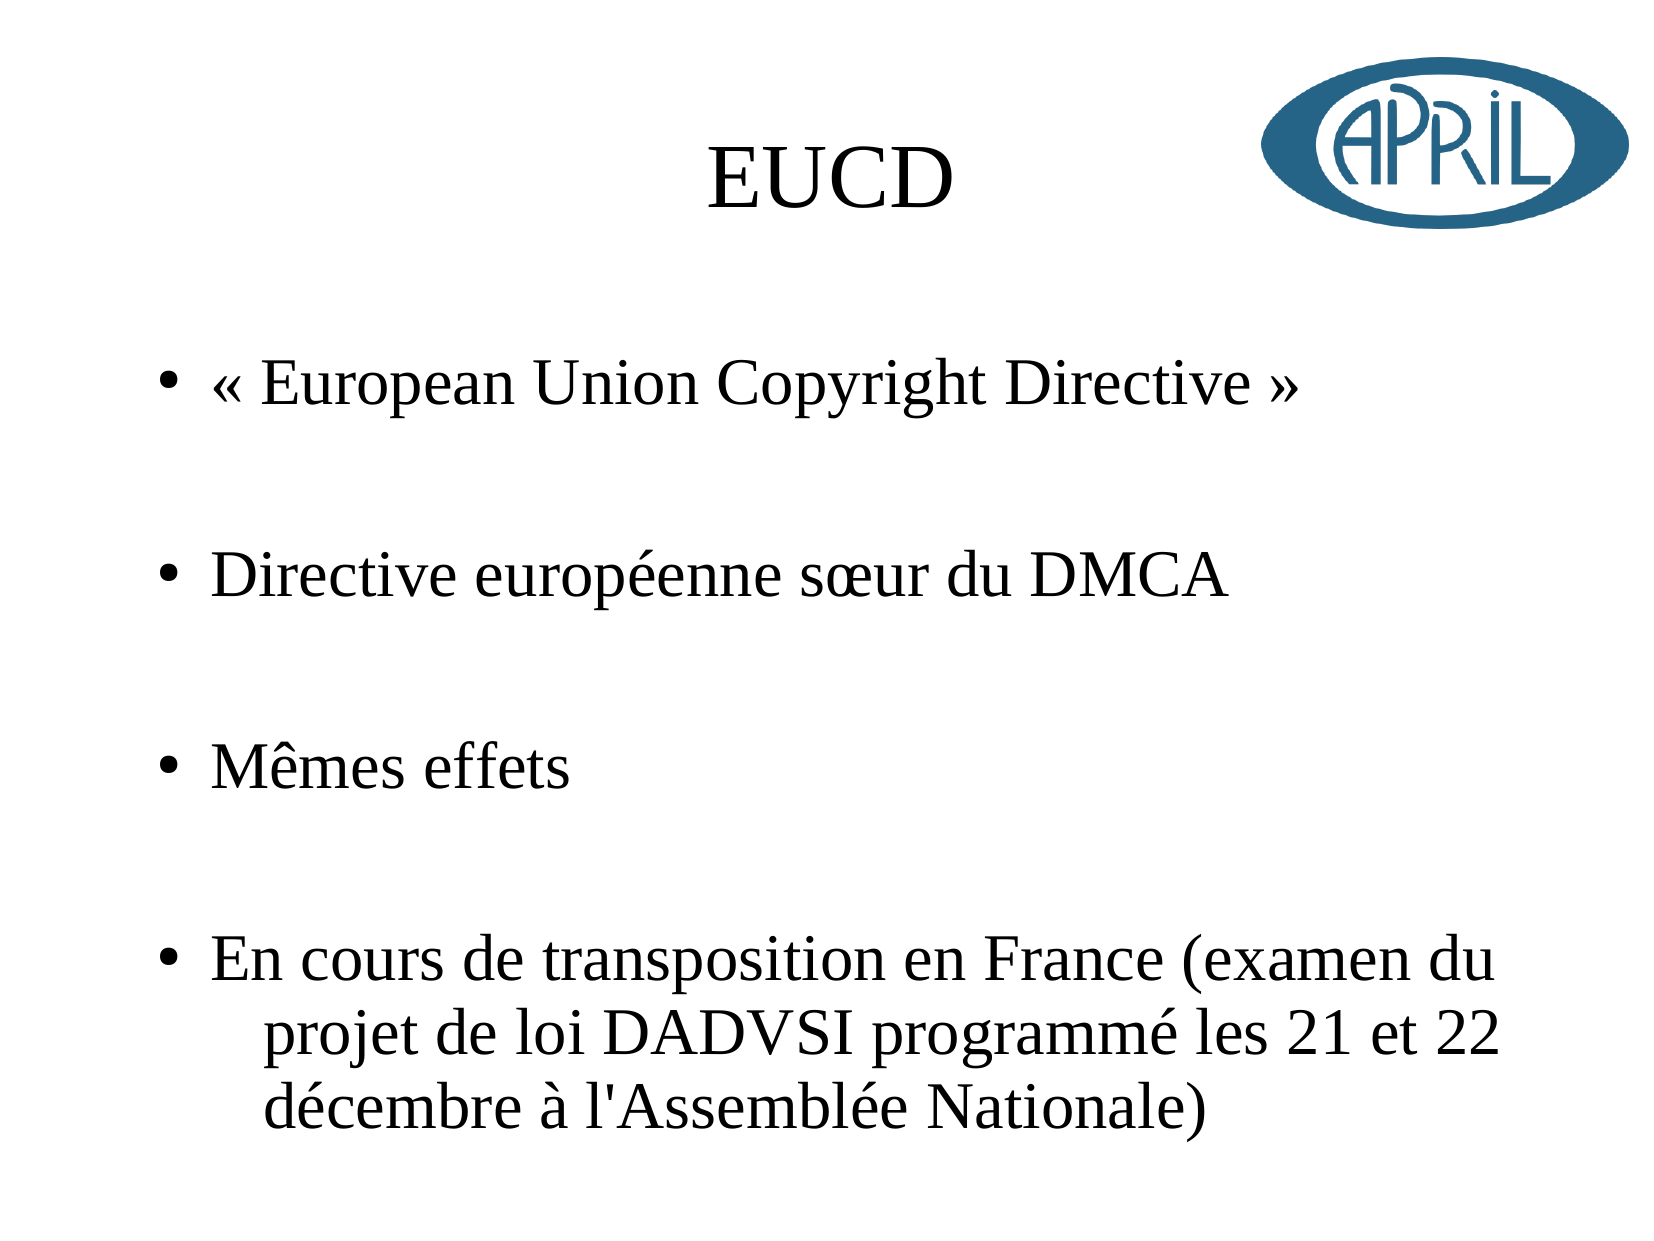

# EUCD
« European Union Copyright Directive »
Directive européenne sœur du DMCA
Mêmes effets
En cours de transposition en France (examen du projet de loi DADVSI programmé les 21 et 22 décembre à l'Assemblée Nationale)